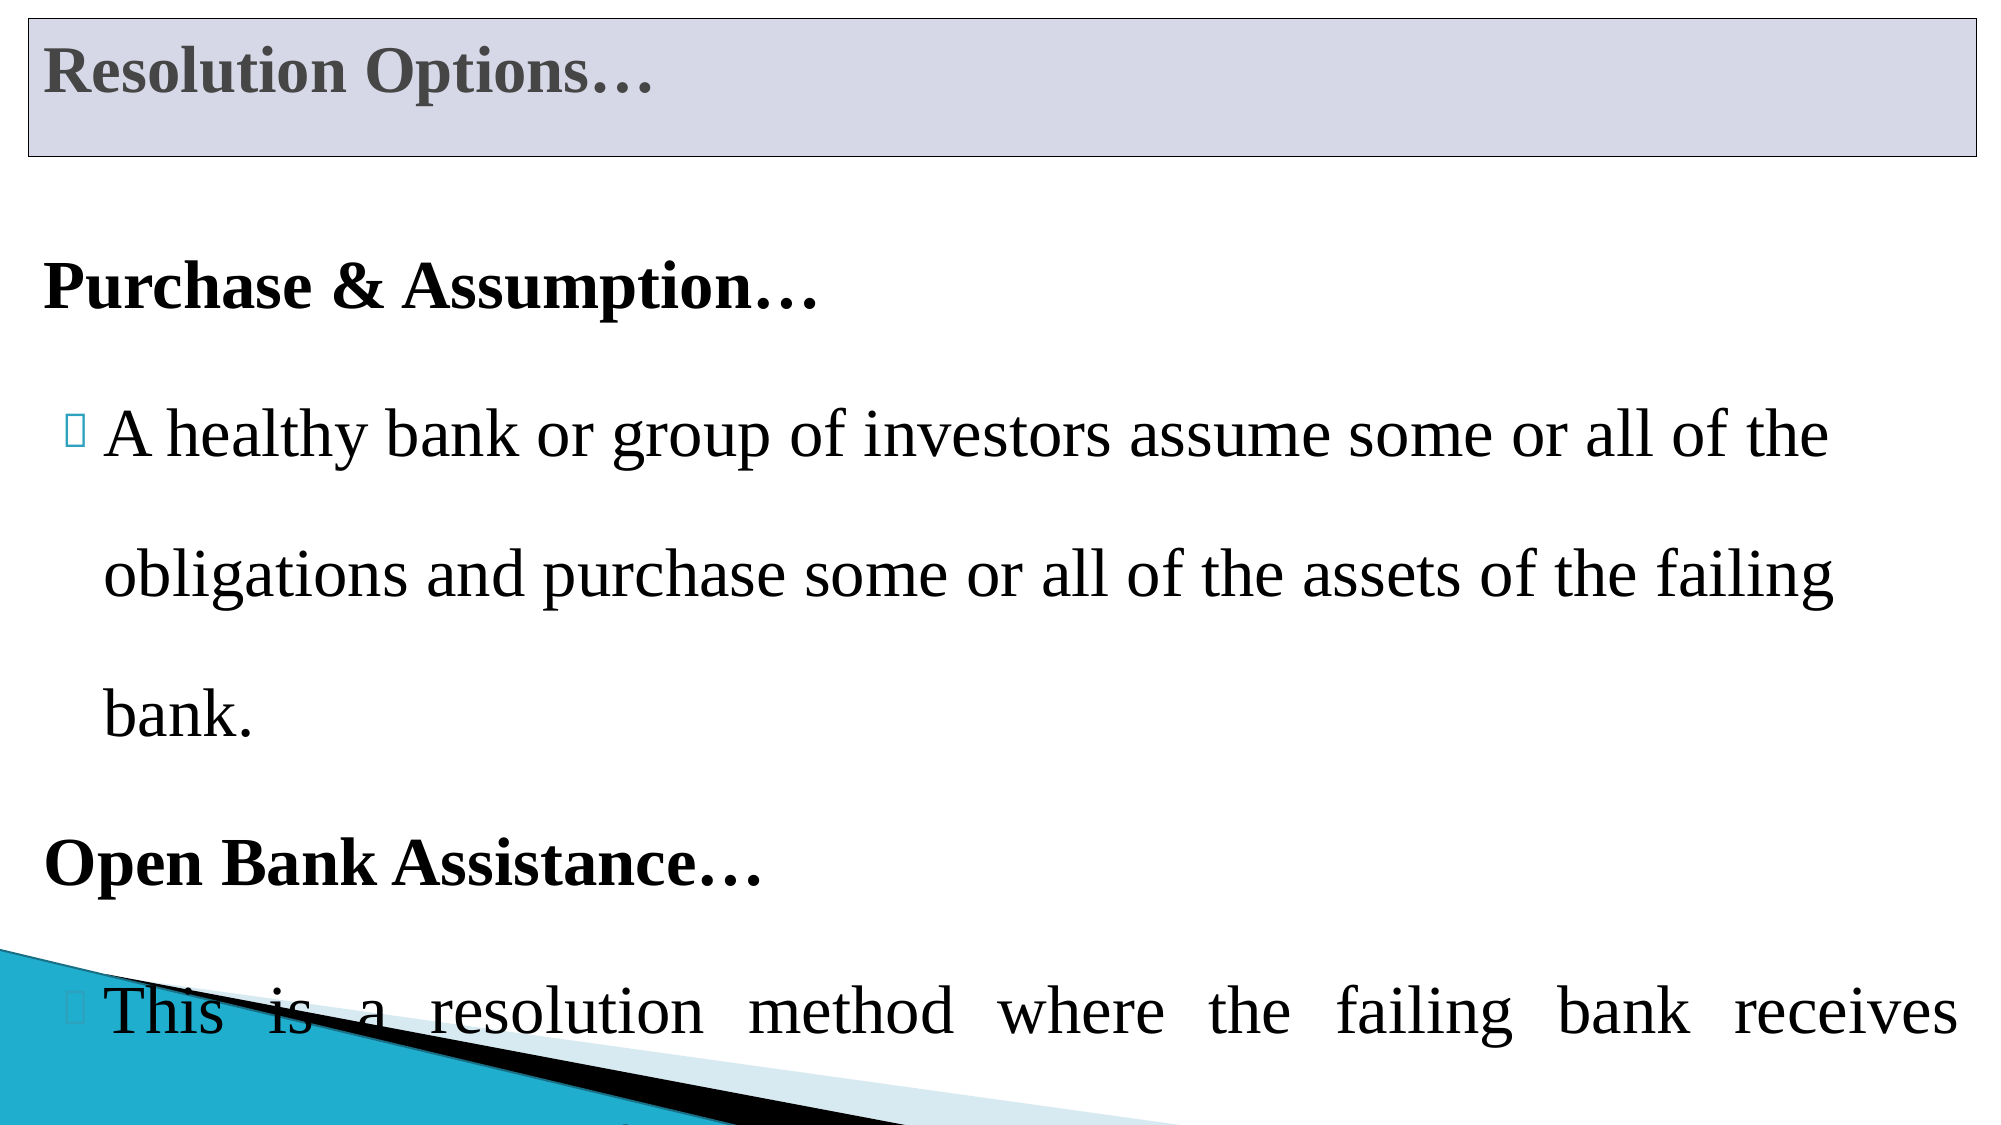

# Resolution Options…
Purchase & Assumption…
A healthy bank or group of investors assume some or all of the obligations and purchase some or all of the assets of the failing bank.
Open Bank Assistance…
This is a resolution method where the failing bank receives assistance in the form of a direct loan, an assisted merger or a purchase of assets.
Most appropriate if:
The failure of a bank poses an extremely serious threat to the stability of the financial system and local and/or national economies.
The cost of providing assistance may be less than the potential losses arising from a deposit payout